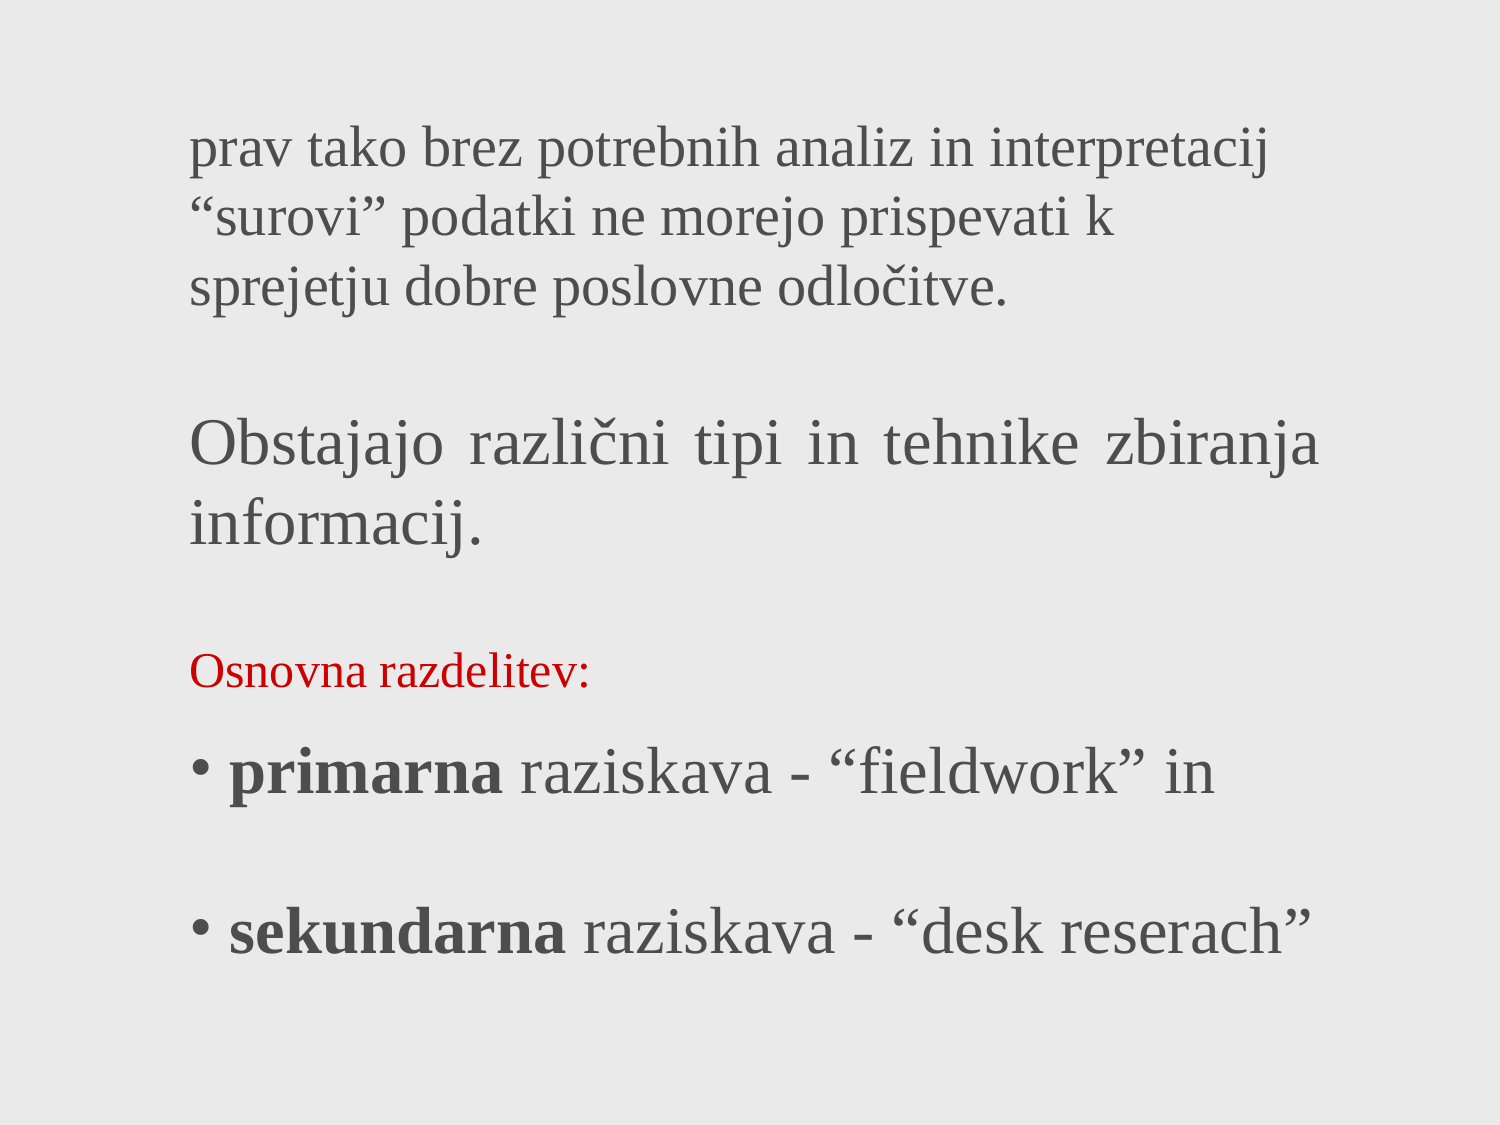

prav tako brez potrebnih analiz in interpretacij “surovi” podatki ne morejo prispevati k sprejetju dobre poslovne odločitve.
Obstajajo različni tipi in tehnike zbiranja informacij.
Osnovna razdelitev:
 primarna raziskava - “fieldwork” in
 sekundarna raziskava - “desk reserach”